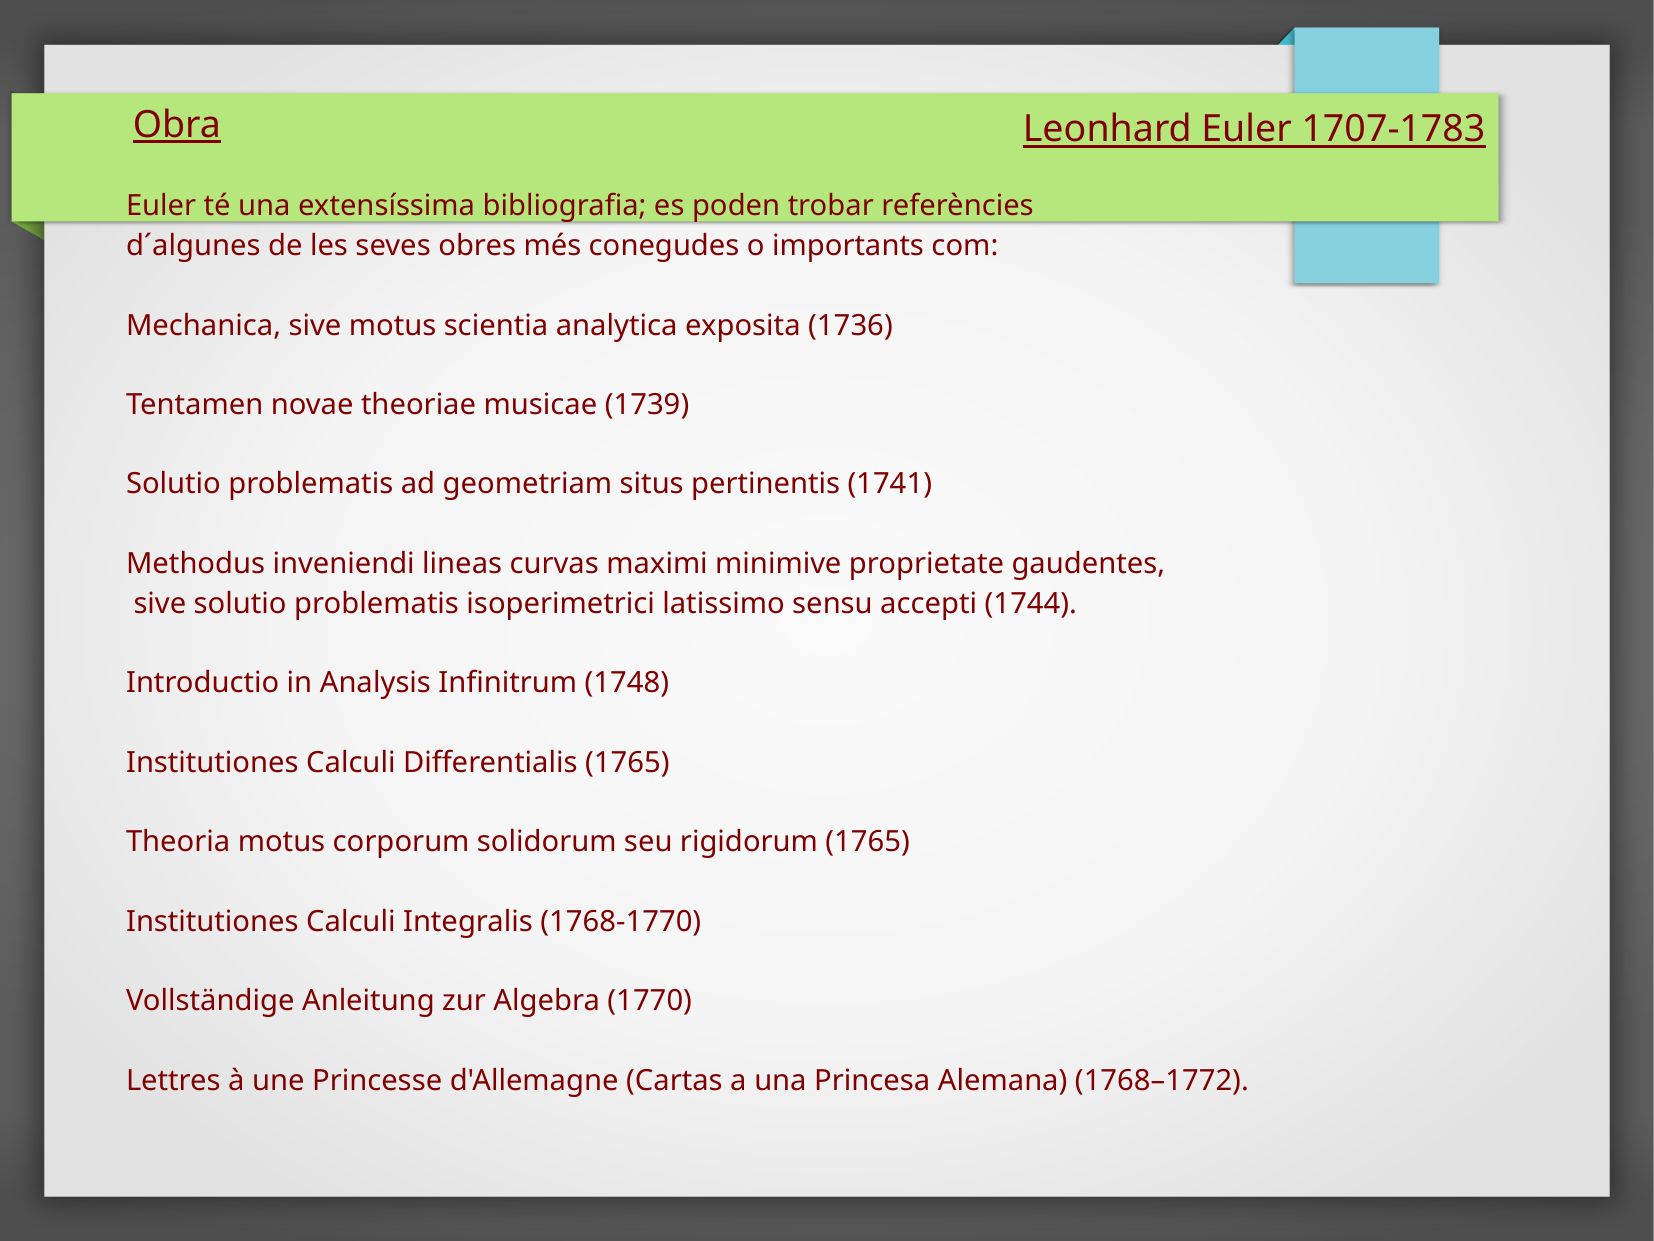

Obra
Leonhard Euler 1707-1783
Euler té una extensíssima bibliografia; es poden trobar referències
d´algunes de les seves obres més conegudes o importants com:
Mechanica, sive motus scientia analytica exposita (1736)
Tentamen novae theoriae musicae (1739)
Solutio problematis ad geometriam situs pertinentis (1741)
Methodus inveniendi lineas curvas maximi minimive proprietate gaudentes,
 sive solutio problematis isoperimetrici latissimo sensu accepti (1744).
Introductio in Analysis Infinitrum (1748)
Institutiones Calculi Differentialis (1765)
Theoria motus corporum solidorum seu rigidorum (1765)
Institutiones Calculi Integralis (1768-1770)
Vollständige Anleitung zur Algebra (1770)
Lettres à une Princesse d'Allemagne (Cartas a una Princesa Alemana) (1768–1772).